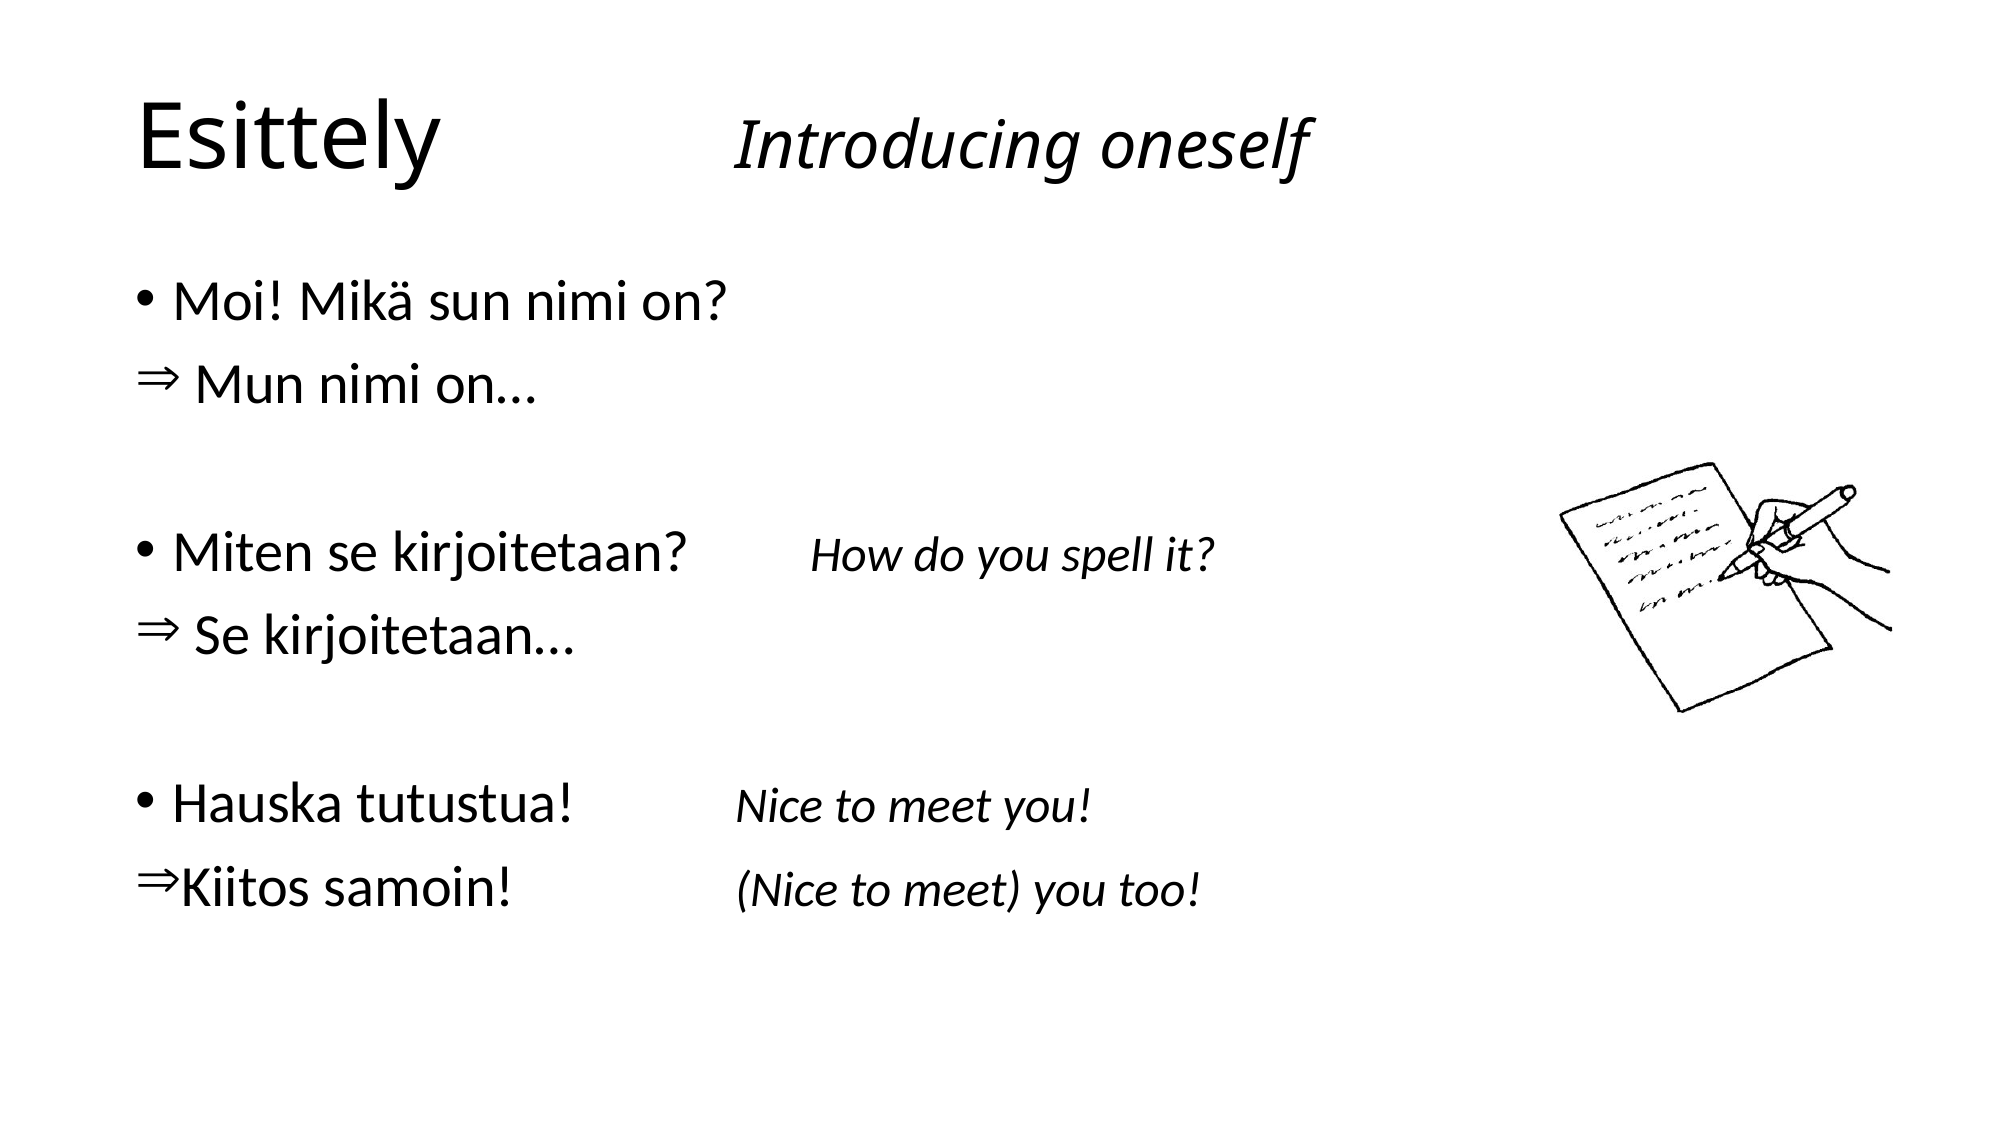

# Esittely 				Introducing oneself
Moi! Mikä sun nimi on?
 Mun nimi on…
Miten se kirjoitetaan?		How do you spell it?
 Se kirjoitetaan…
Hauska tutustua!			Nice to meet you!
Kiitos samoin!			(Nice to meet) you too!